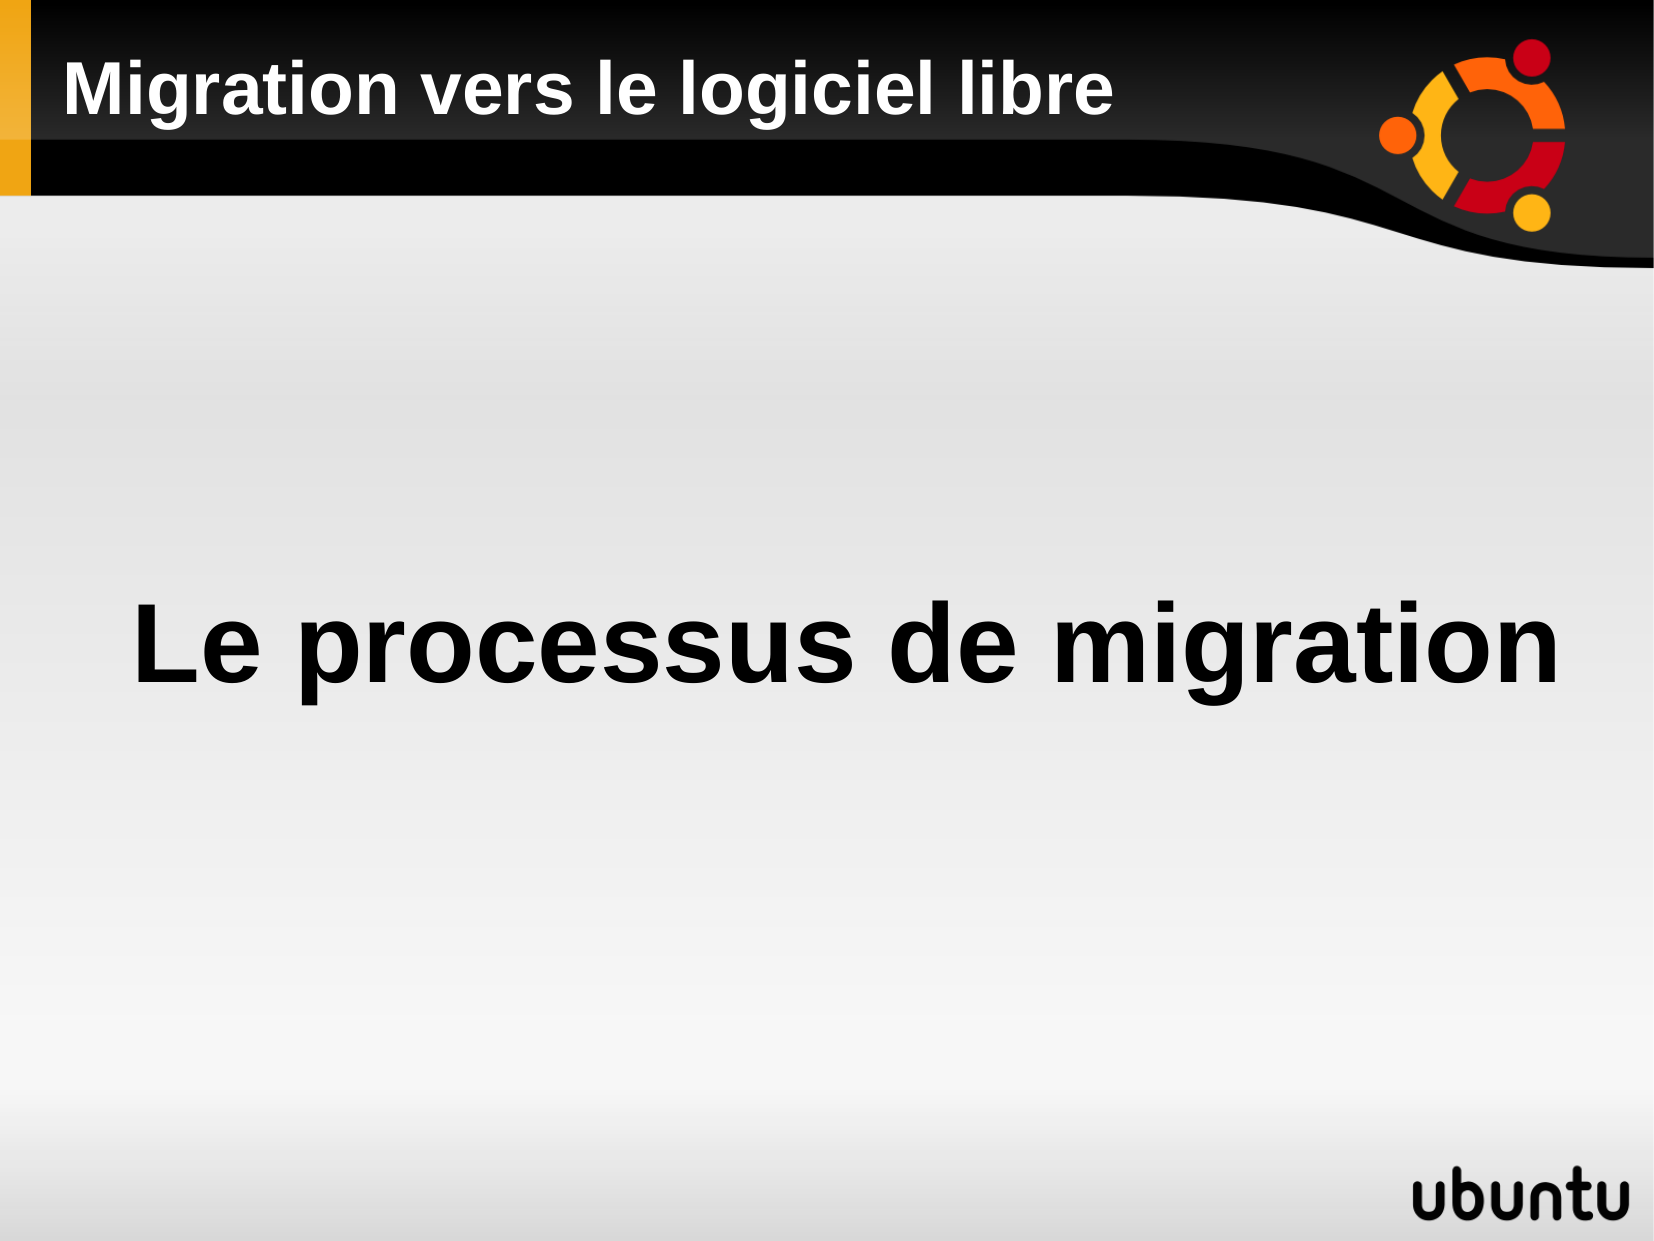

Migration vers le logiciel libre
Le processus de migration